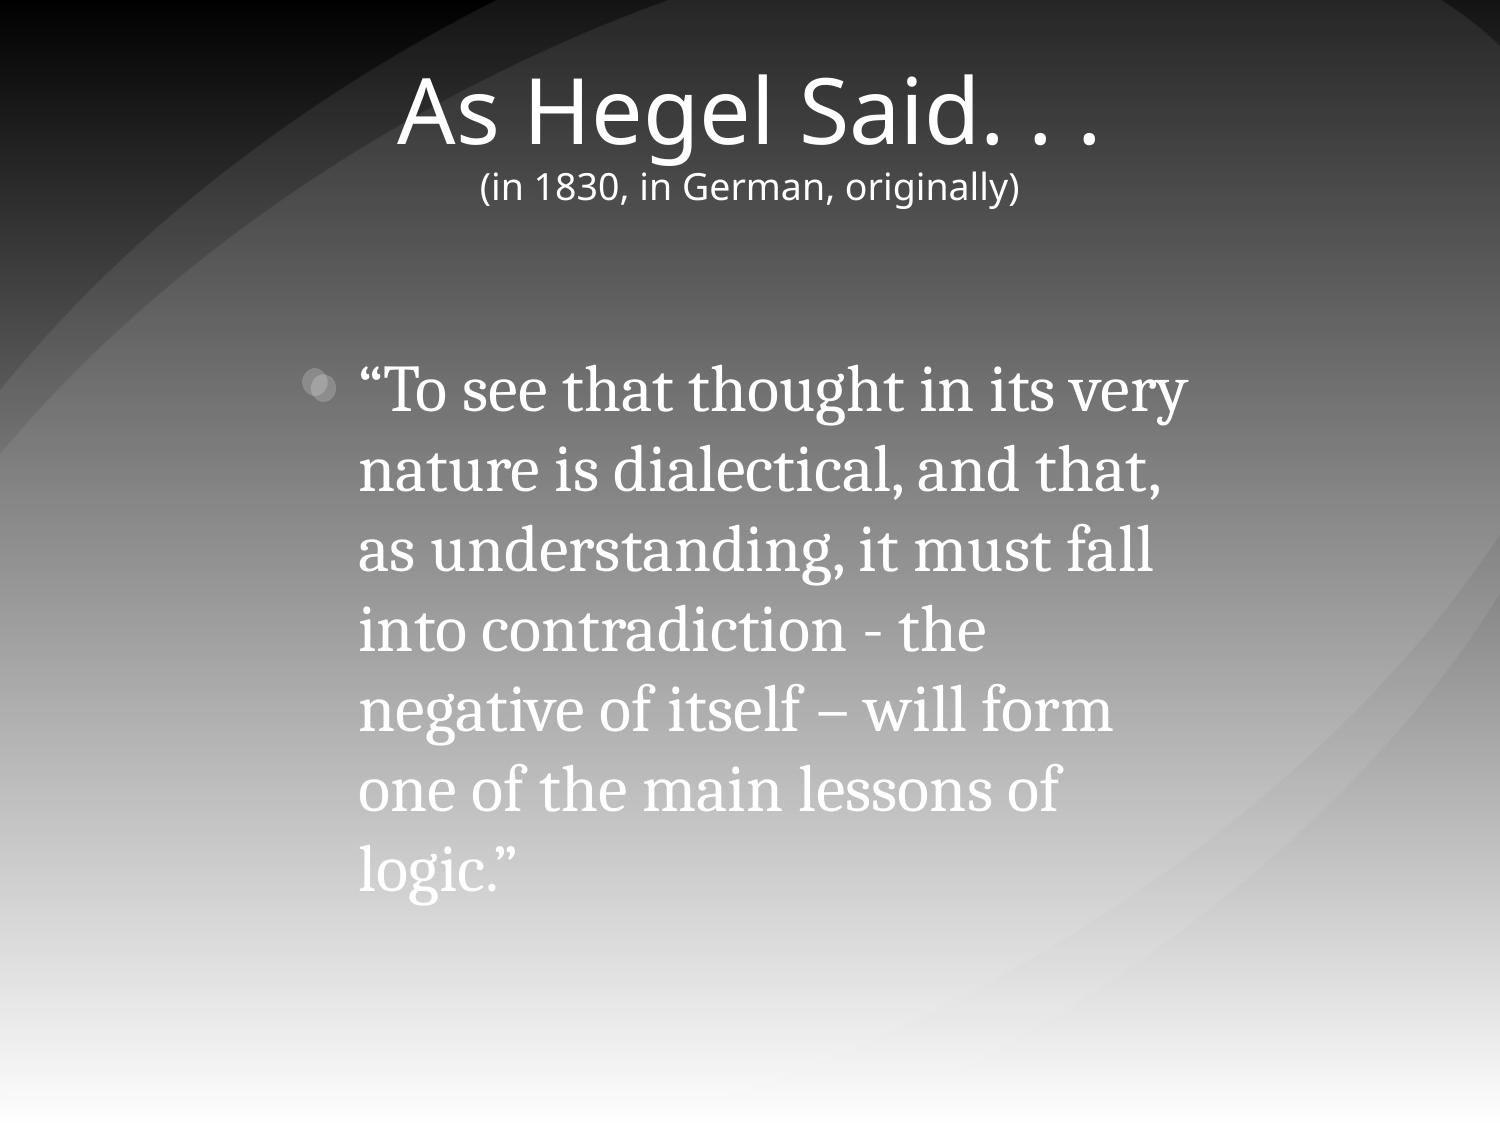

# As Hegel Said. . . (in 1830, in German, originally)
“To see that thought in its very nature is dialectical, and that, as understanding, it must fall into contradiction - the negative of itself – will form one of the main lessons of logic.”